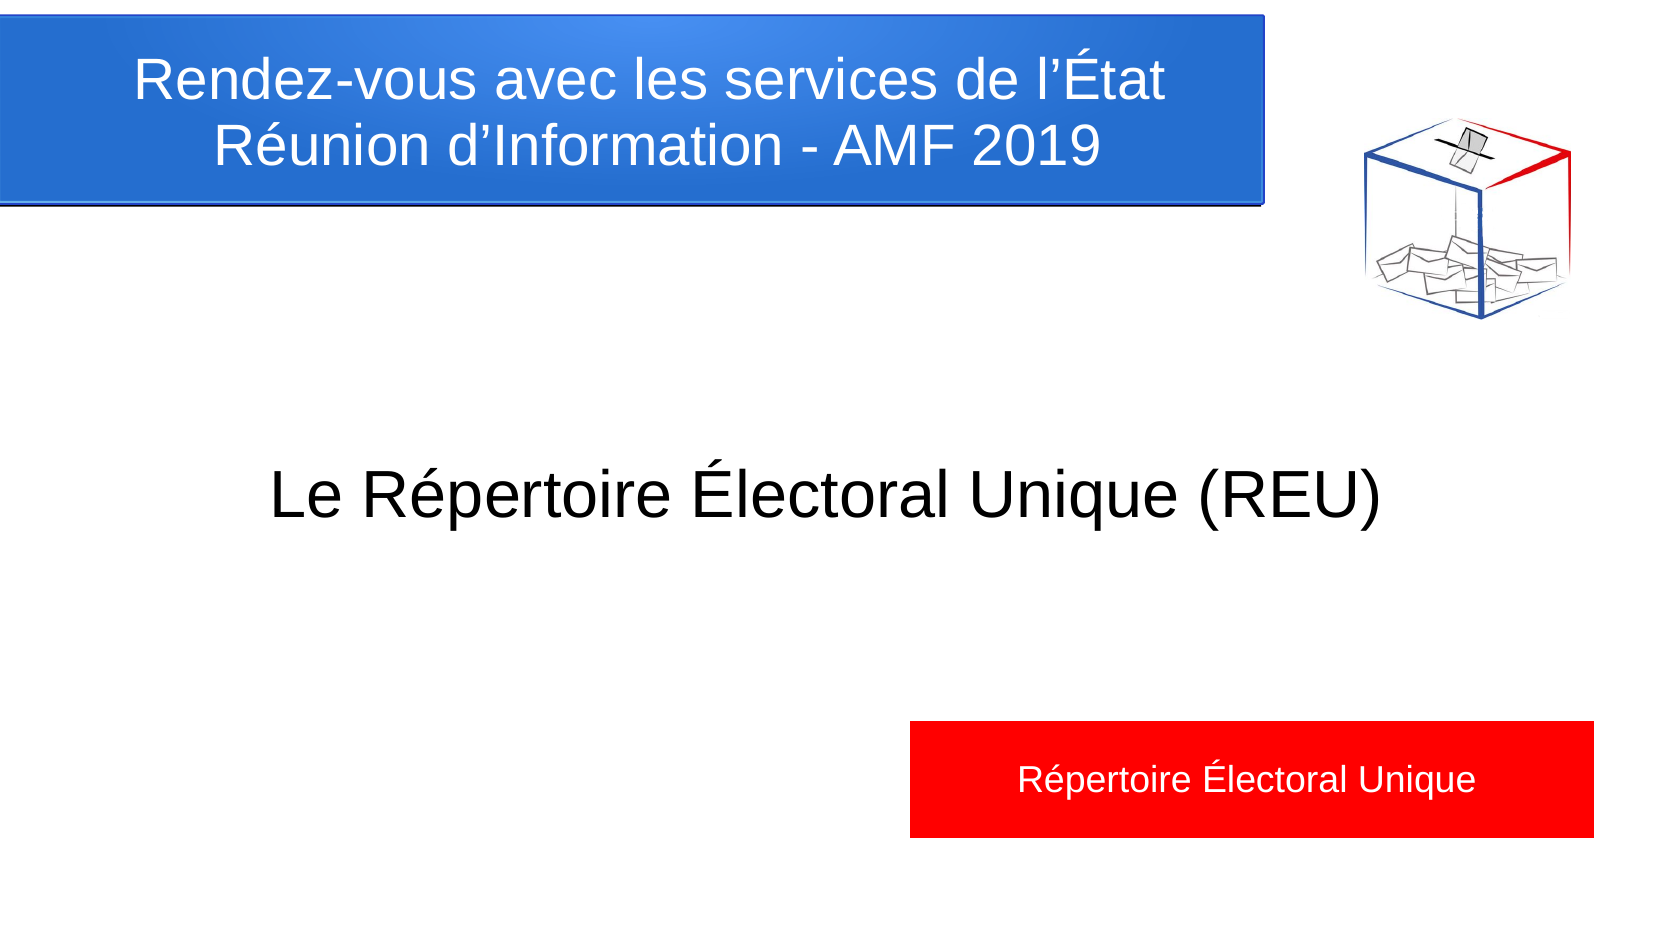

# Rendez-vous avec les services de l’État Réunion d’Information - AMF 2019
Le Répertoire Électoral Unique (REU)
Répertoire Électoral Unique